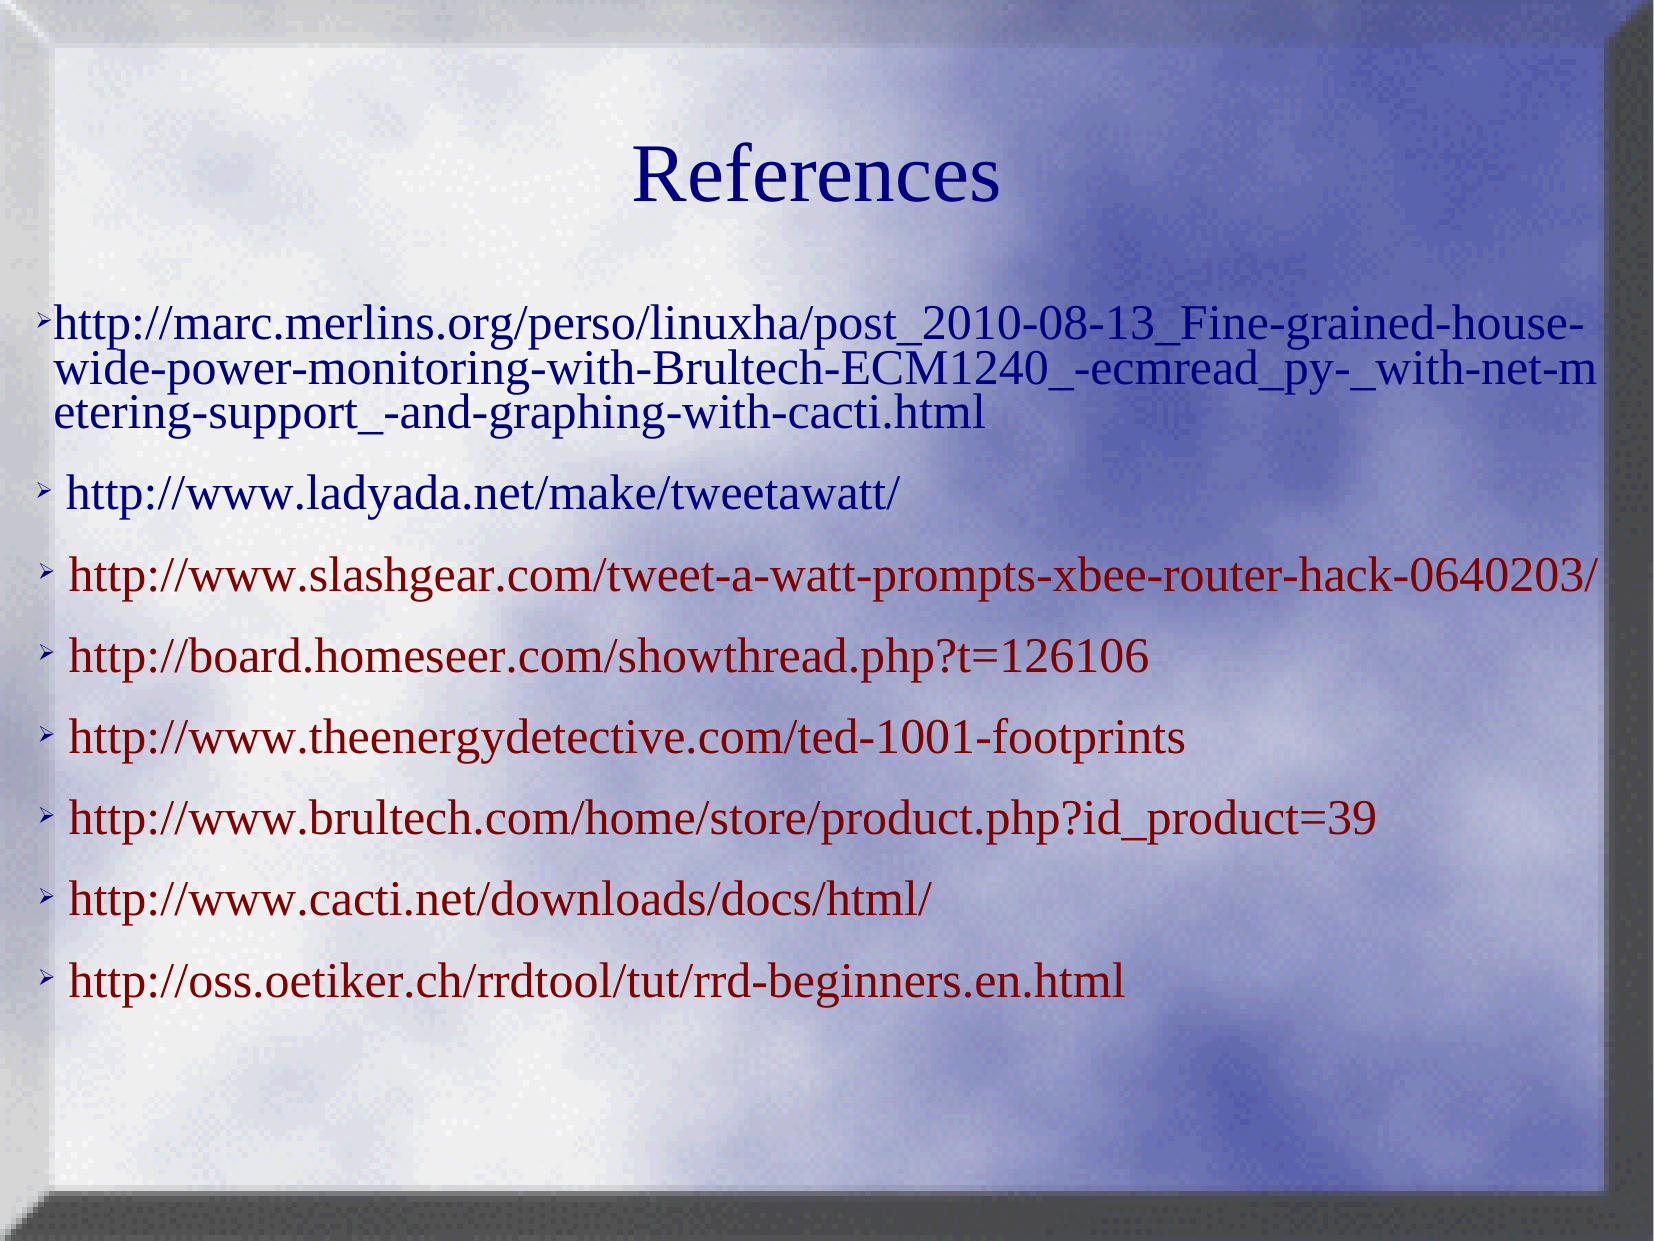

# References
http://marc.merlins.org/perso/linuxha/post_2010-08-13_Fine-grained-house-wide-power-monitoring-with-Brultech-ECM1240_-ecmread_py-_with-net-metering-support_-and-graphing-with-cacti.html
 http://www.ladyada.net/make/tweetawatt/
 http://www.slashgear.com/tweet-a-watt-prompts-xbee-router-hack-0640203/
 http://board.homeseer.com/showthread.php?t=126106
 http://www.theenergydetective.com/ted-1001-footprints
 http://www.brultech.com/home/store/product.php?id_product=39
 http://www.cacti.net/downloads/docs/html/
 http://oss.oetiker.ch/rrdtool/tut/rrd-beginners.en.html